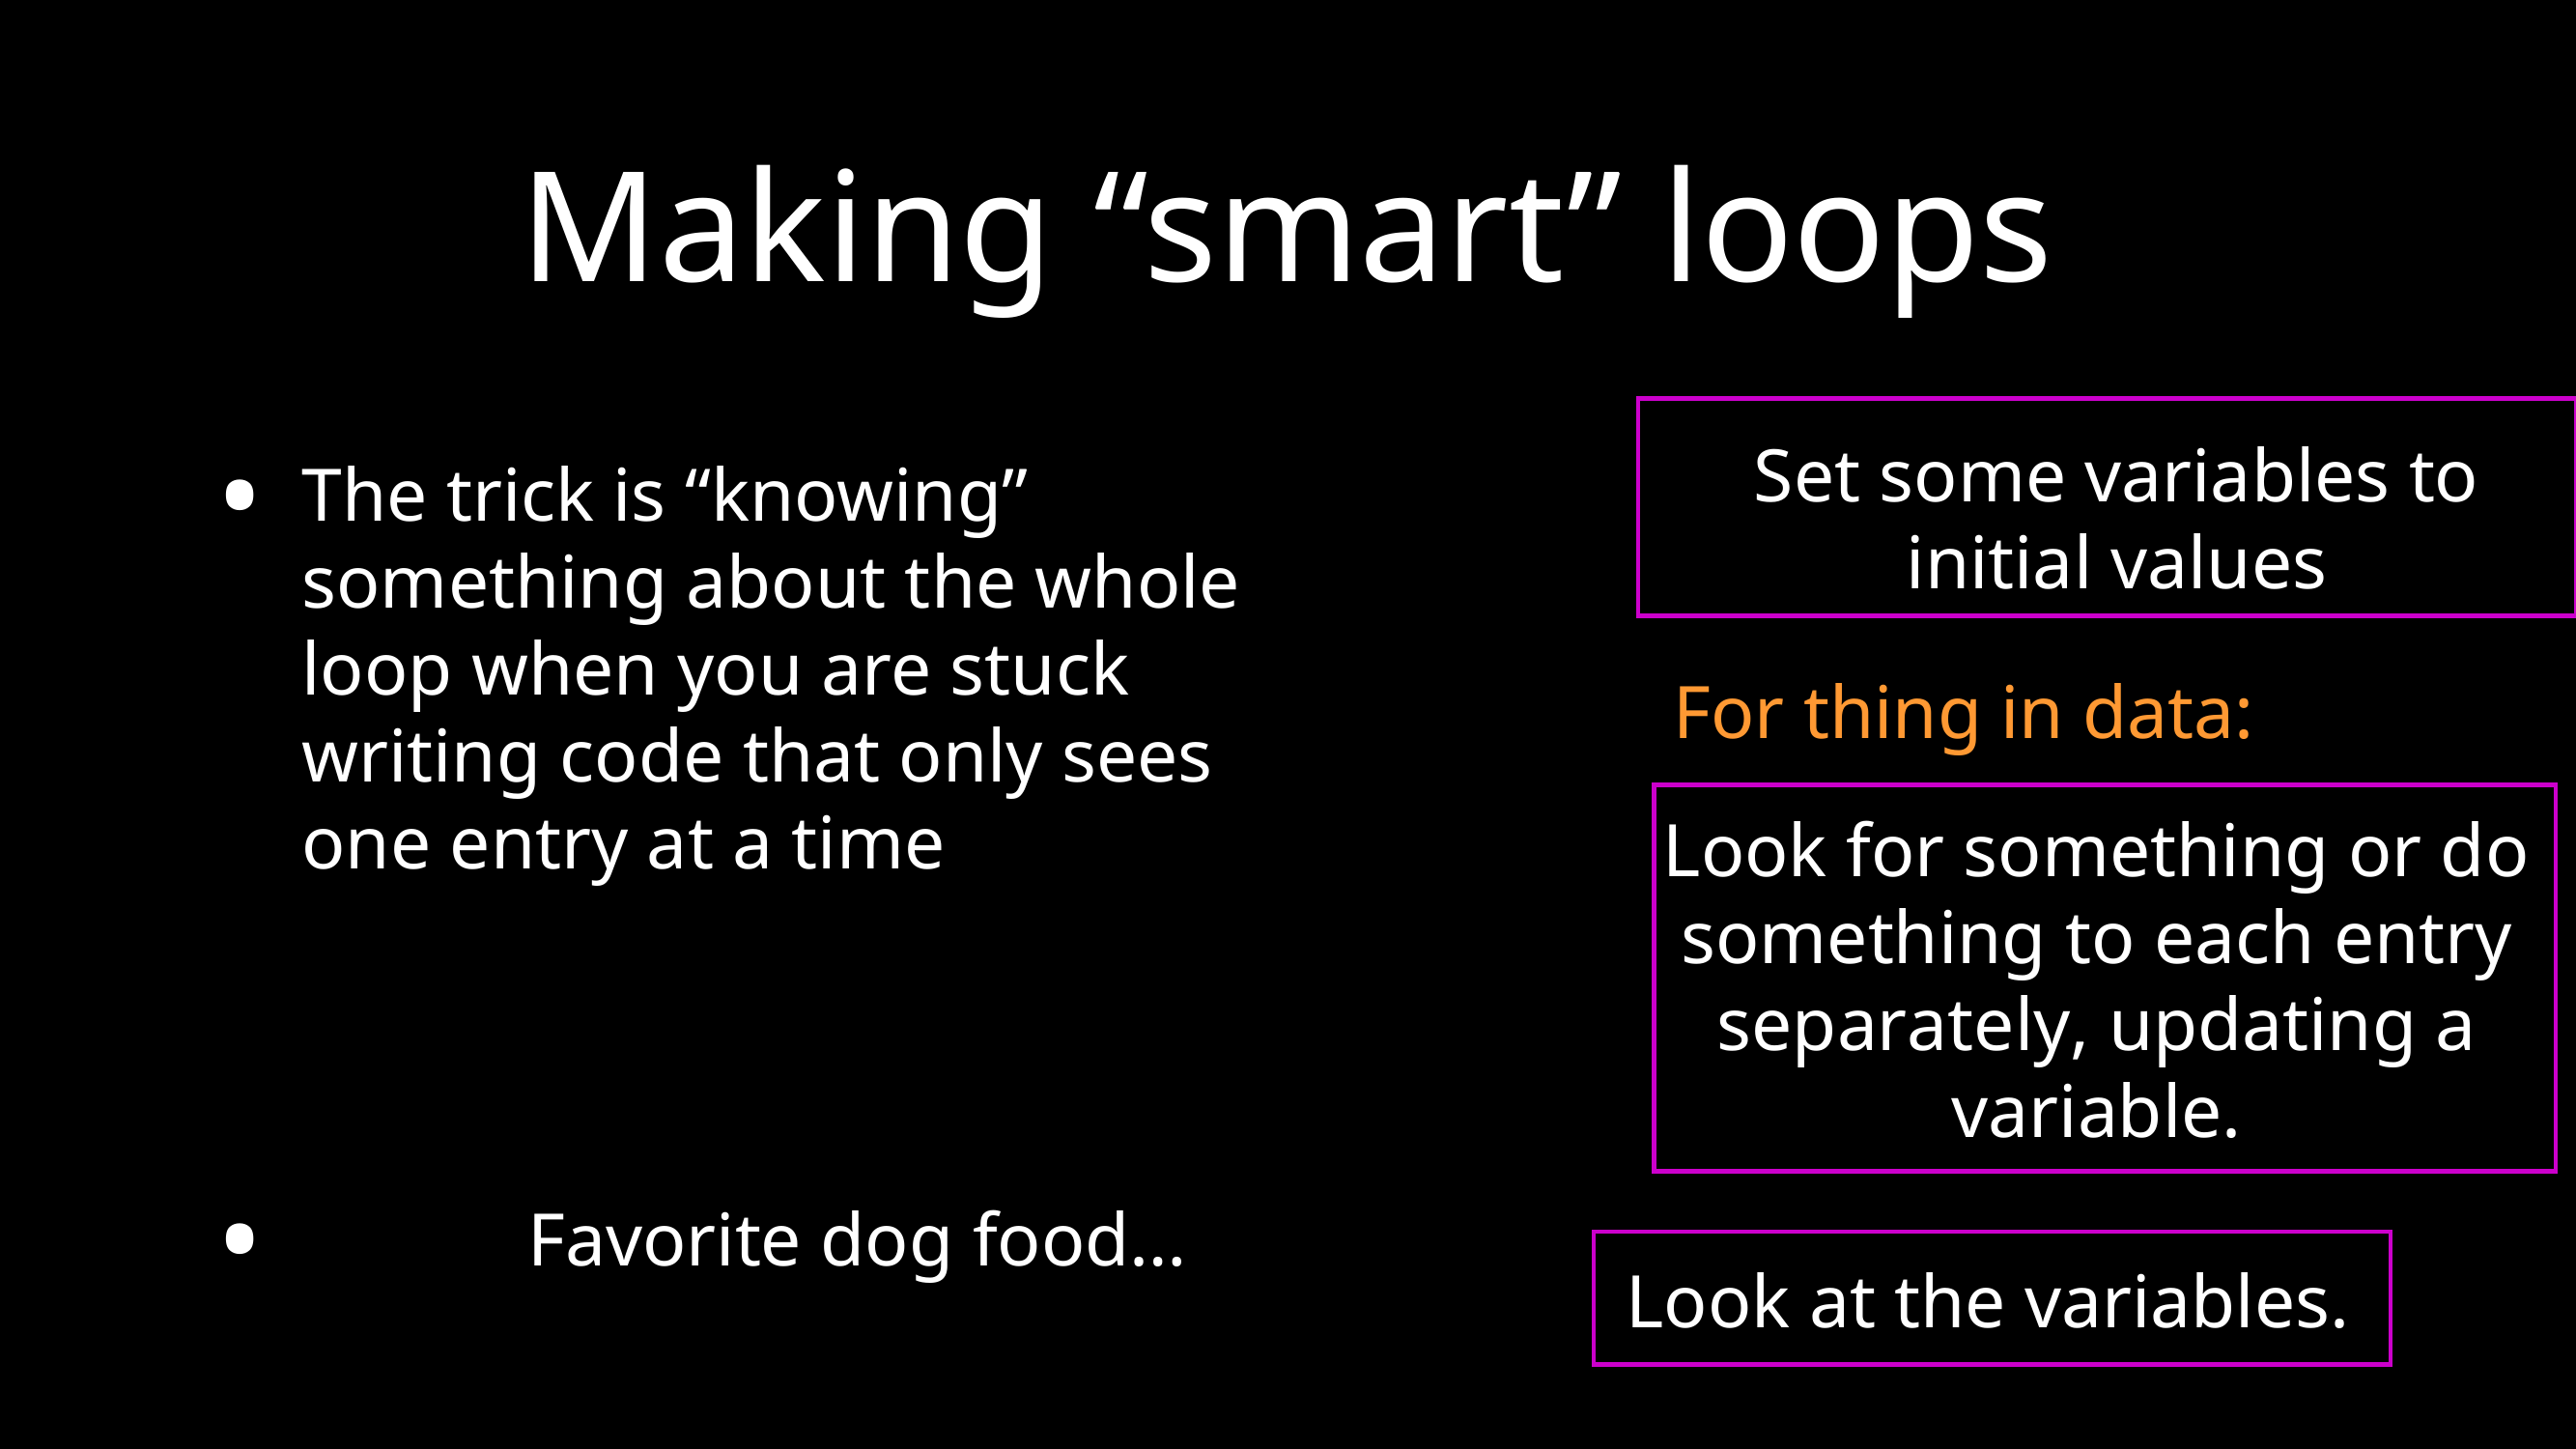

# Making “smart” loops
The trick is “knowing” something about the whole loop when you are stuck writing code that only sees one entry at a time
 Favorite dog food…
Set some variables to initial values
For thing in data:
Look for something or do something to each entry separately, updating a variable.
Look at the variables.